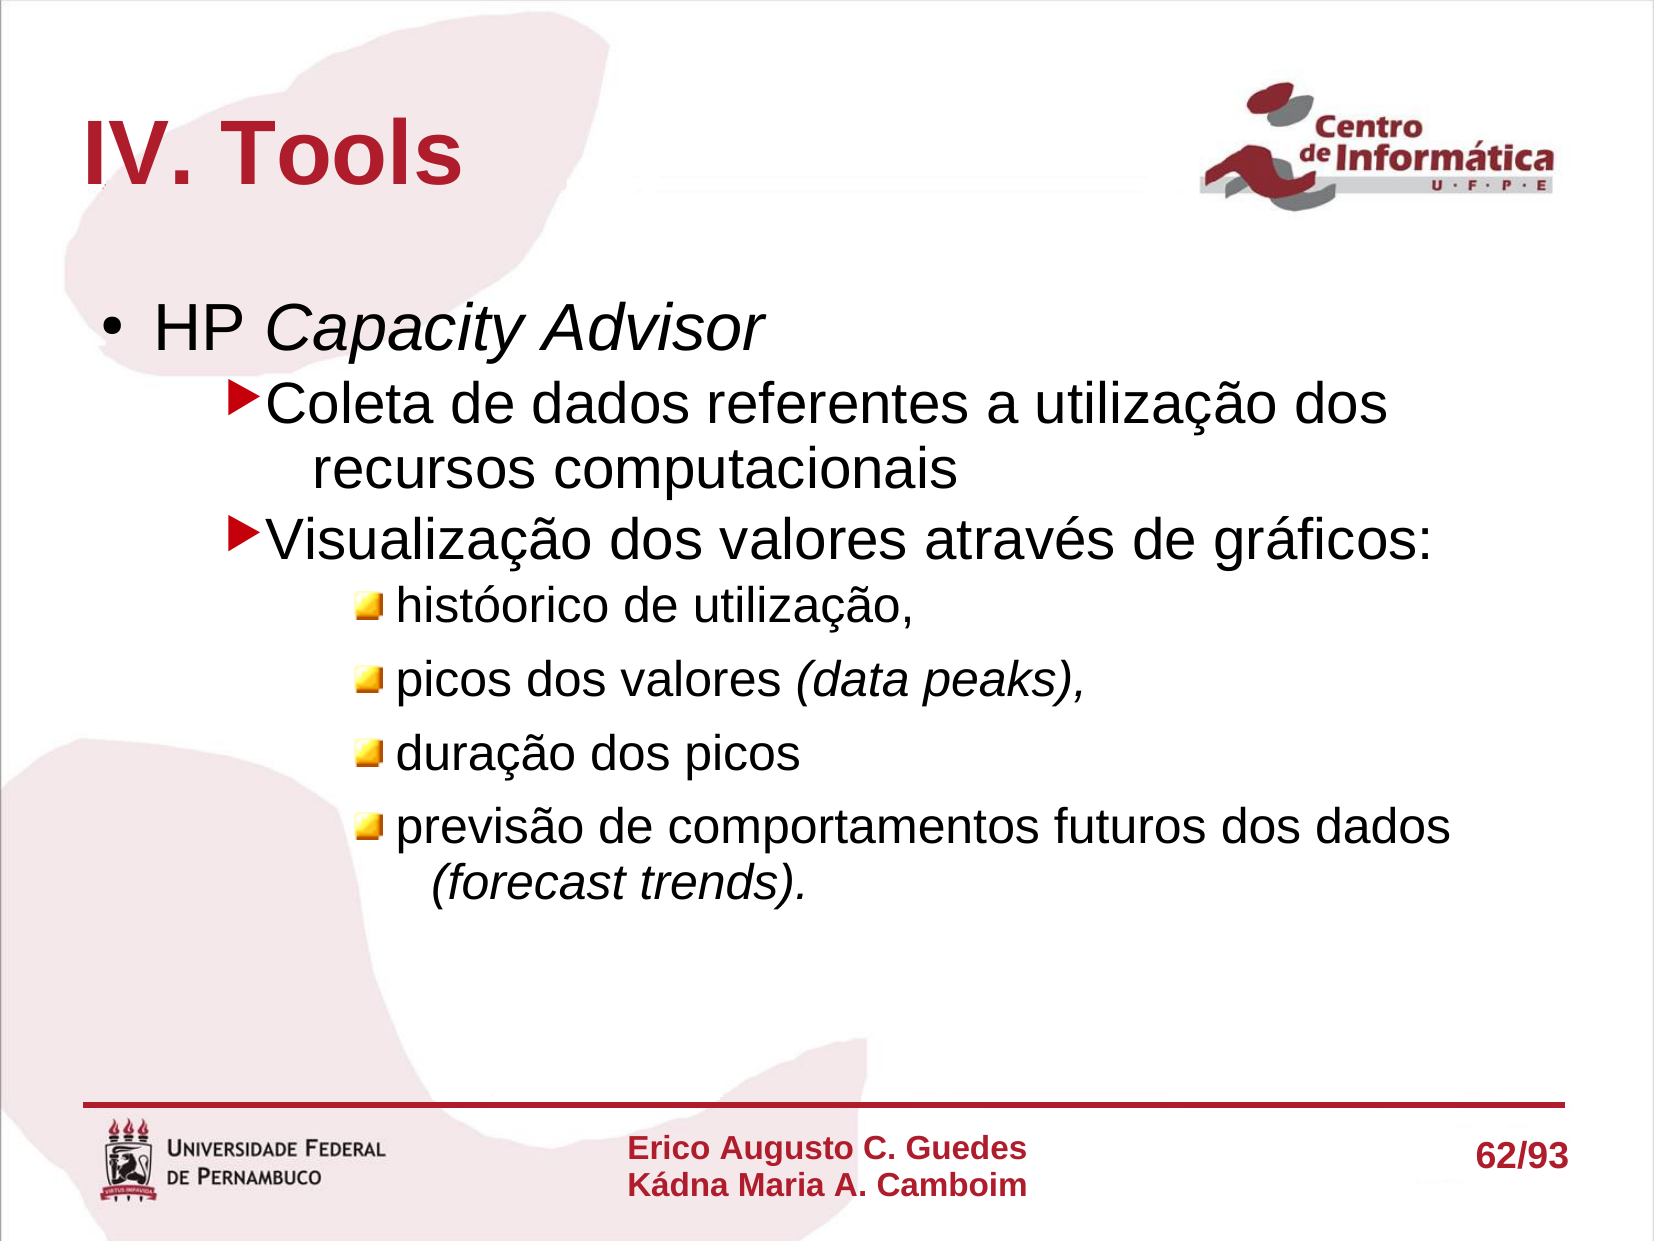

# IV. Tools
HP Capacity Advisor
Coleta de dados referentes a utilização dos recursos computacionais
Visualização dos valores através de gráficos:
históorico de utilização,
picos dos valores (data peaks),
duração dos picos
previsão de comportamentos futuros dos dados (forecast trends).